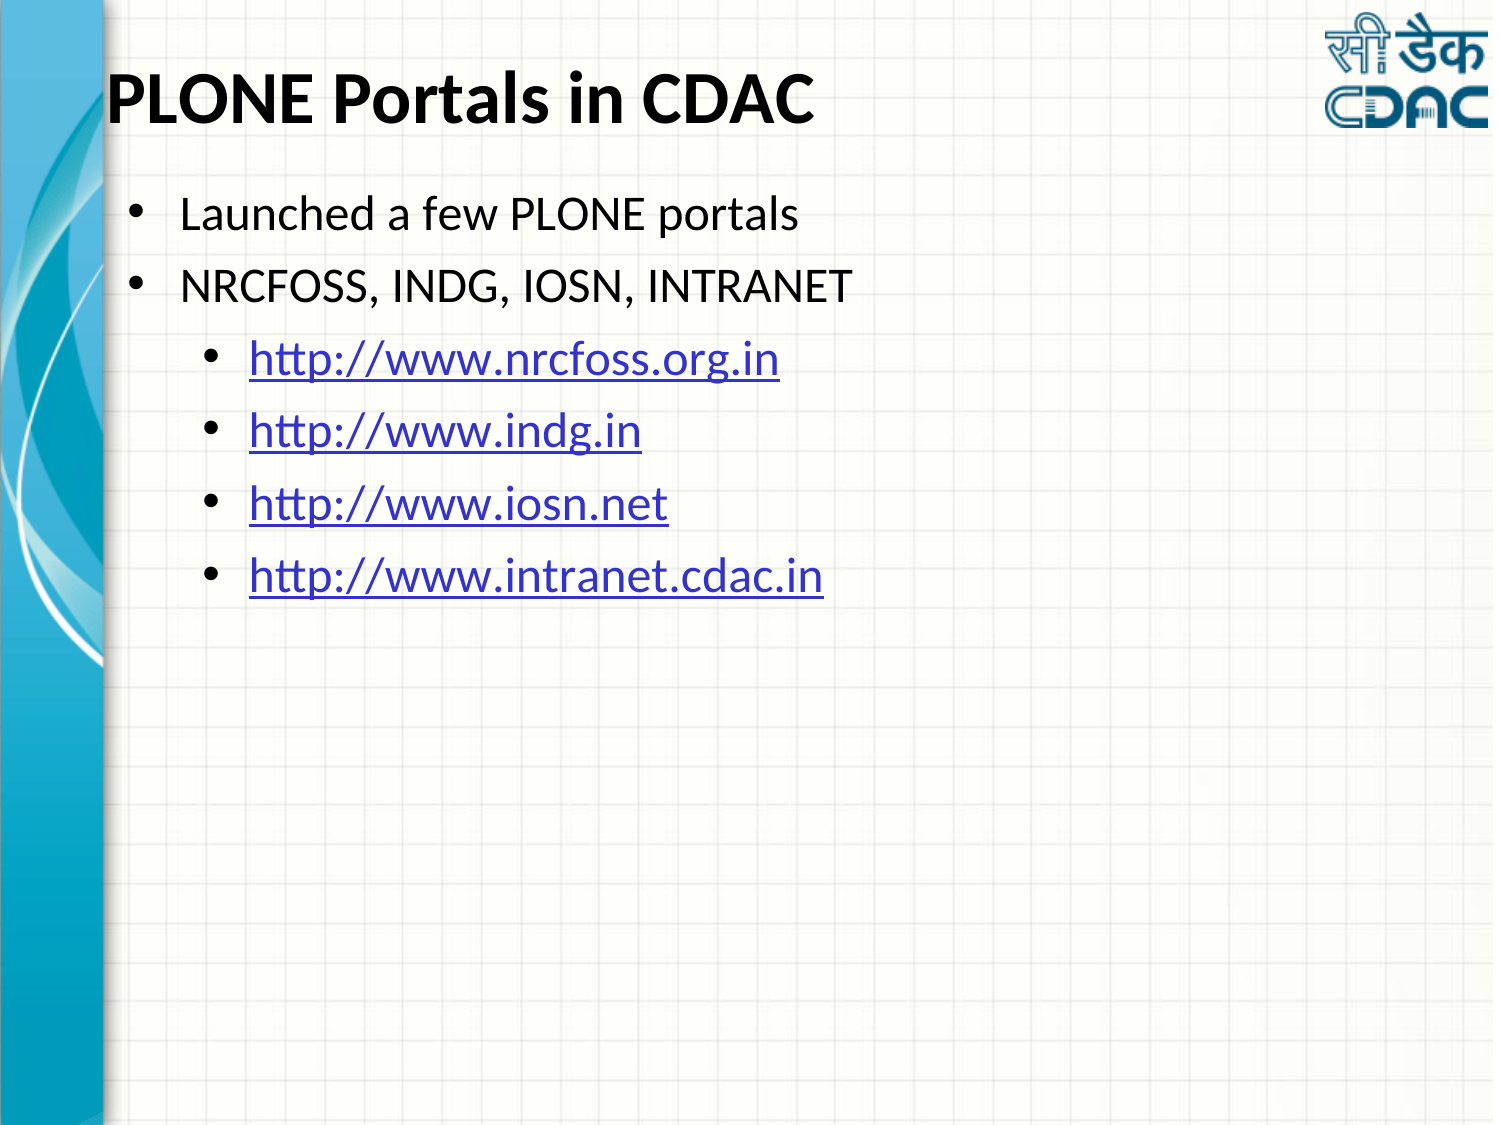

PLONE Portals in CDAC
Launched a few PLONE portals
NRCFOSS, INDG, IOSN, INTRANET
http://www.nrcfoss.org.in
http://www.indg.in
http://www.iosn.net
http://www.intranet.cdac.in